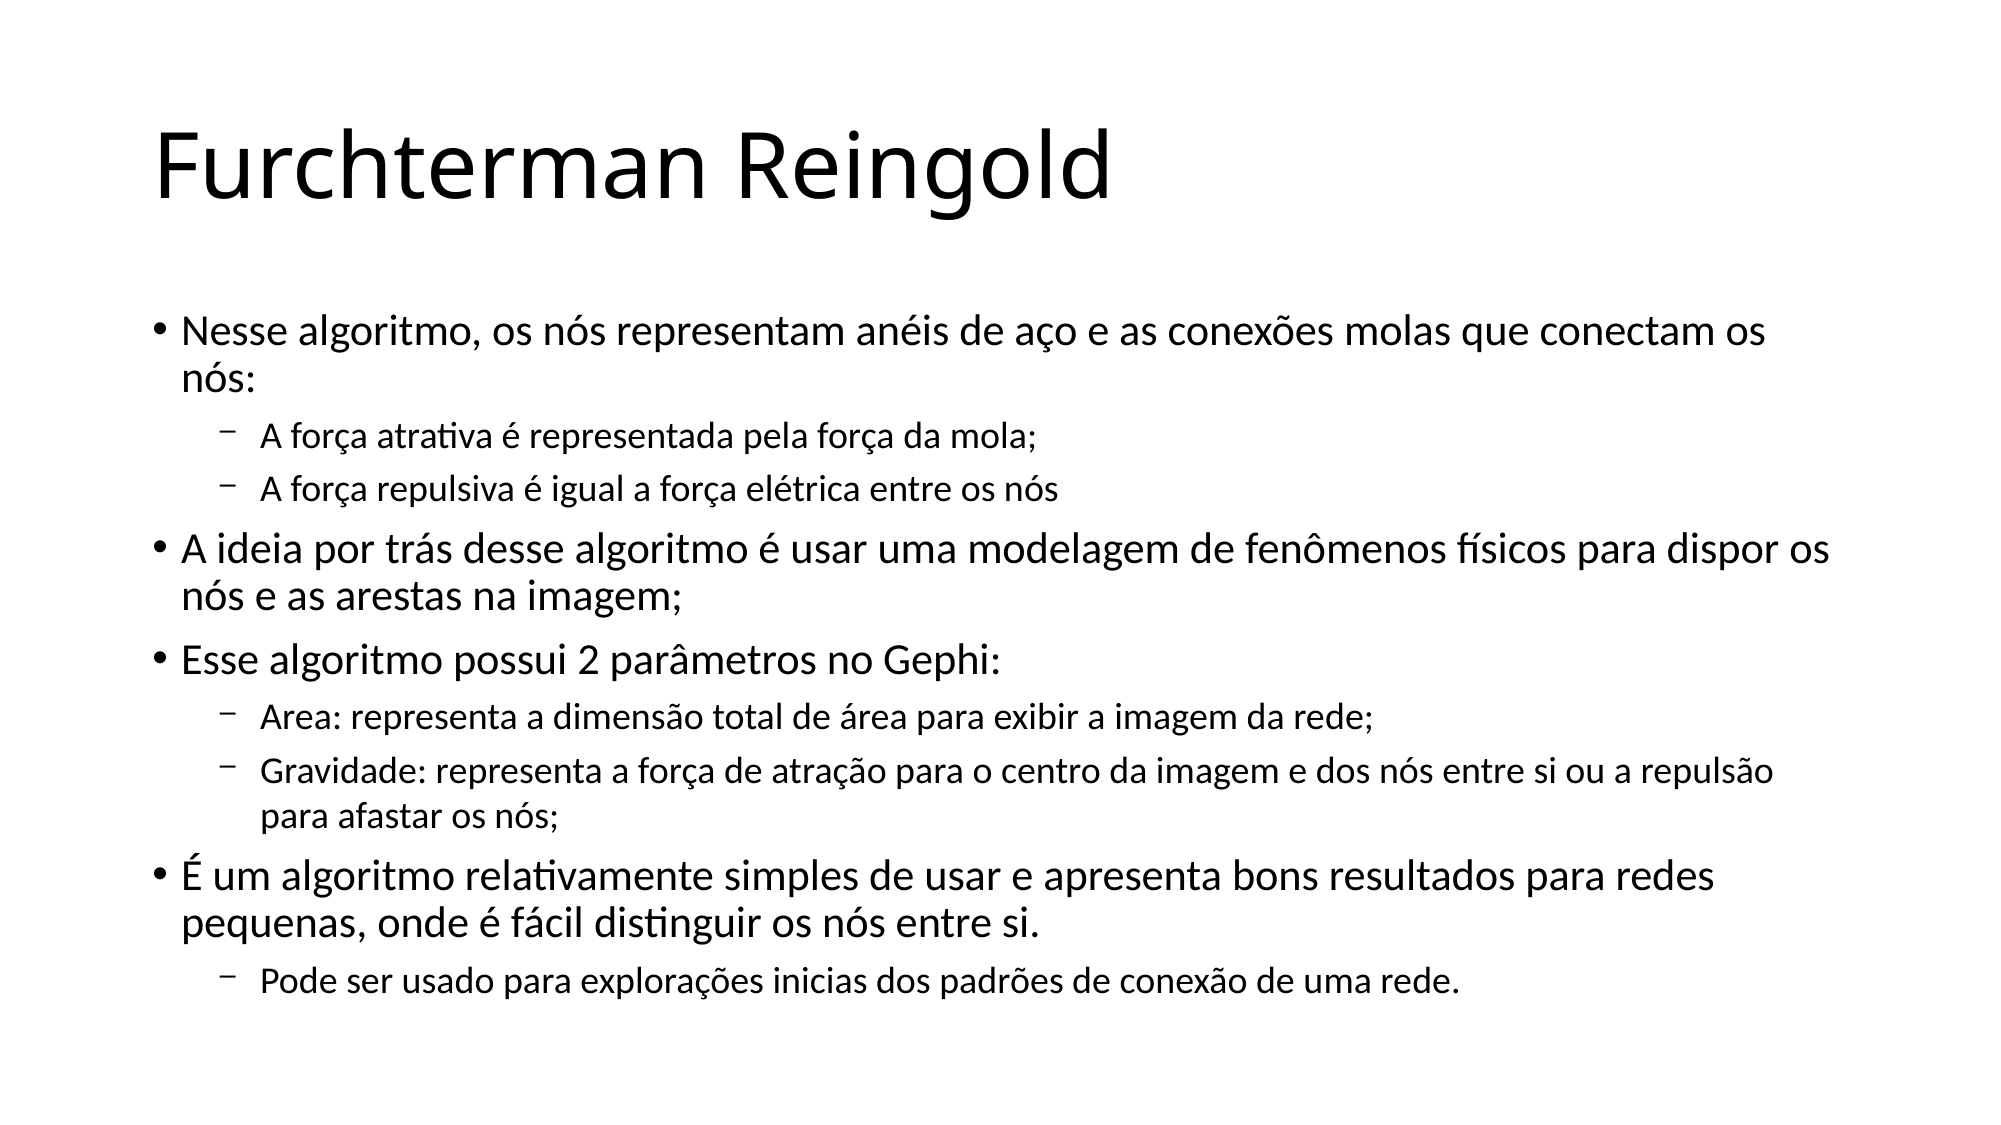

# Furchterman Reingold
Nesse algoritmo, os nós representam anéis de aço e as conexões molas que conectam os nós:
A força atrativa é representada pela força da mola;
A força repulsiva é igual a força elétrica entre os nós
A ideia por trás desse algoritmo é usar uma modelagem de fenômenos físicos para dispor os nós e as arestas na imagem;
Esse algoritmo possui 2 parâmetros no Gephi:
Area: representa a dimensão total de área para exibir a imagem da rede;
Gravidade: representa a força de atração para o centro da imagem e dos nós entre si ou a repulsão para afastar os nós;
É um algoritmo relativamente simples de usar e apresenta bons resultados para redes pequenas, onde é fácil distinguir os nós entre si.
Pode ser usado para explorações inicias dos padrões de conexão de uma rede.